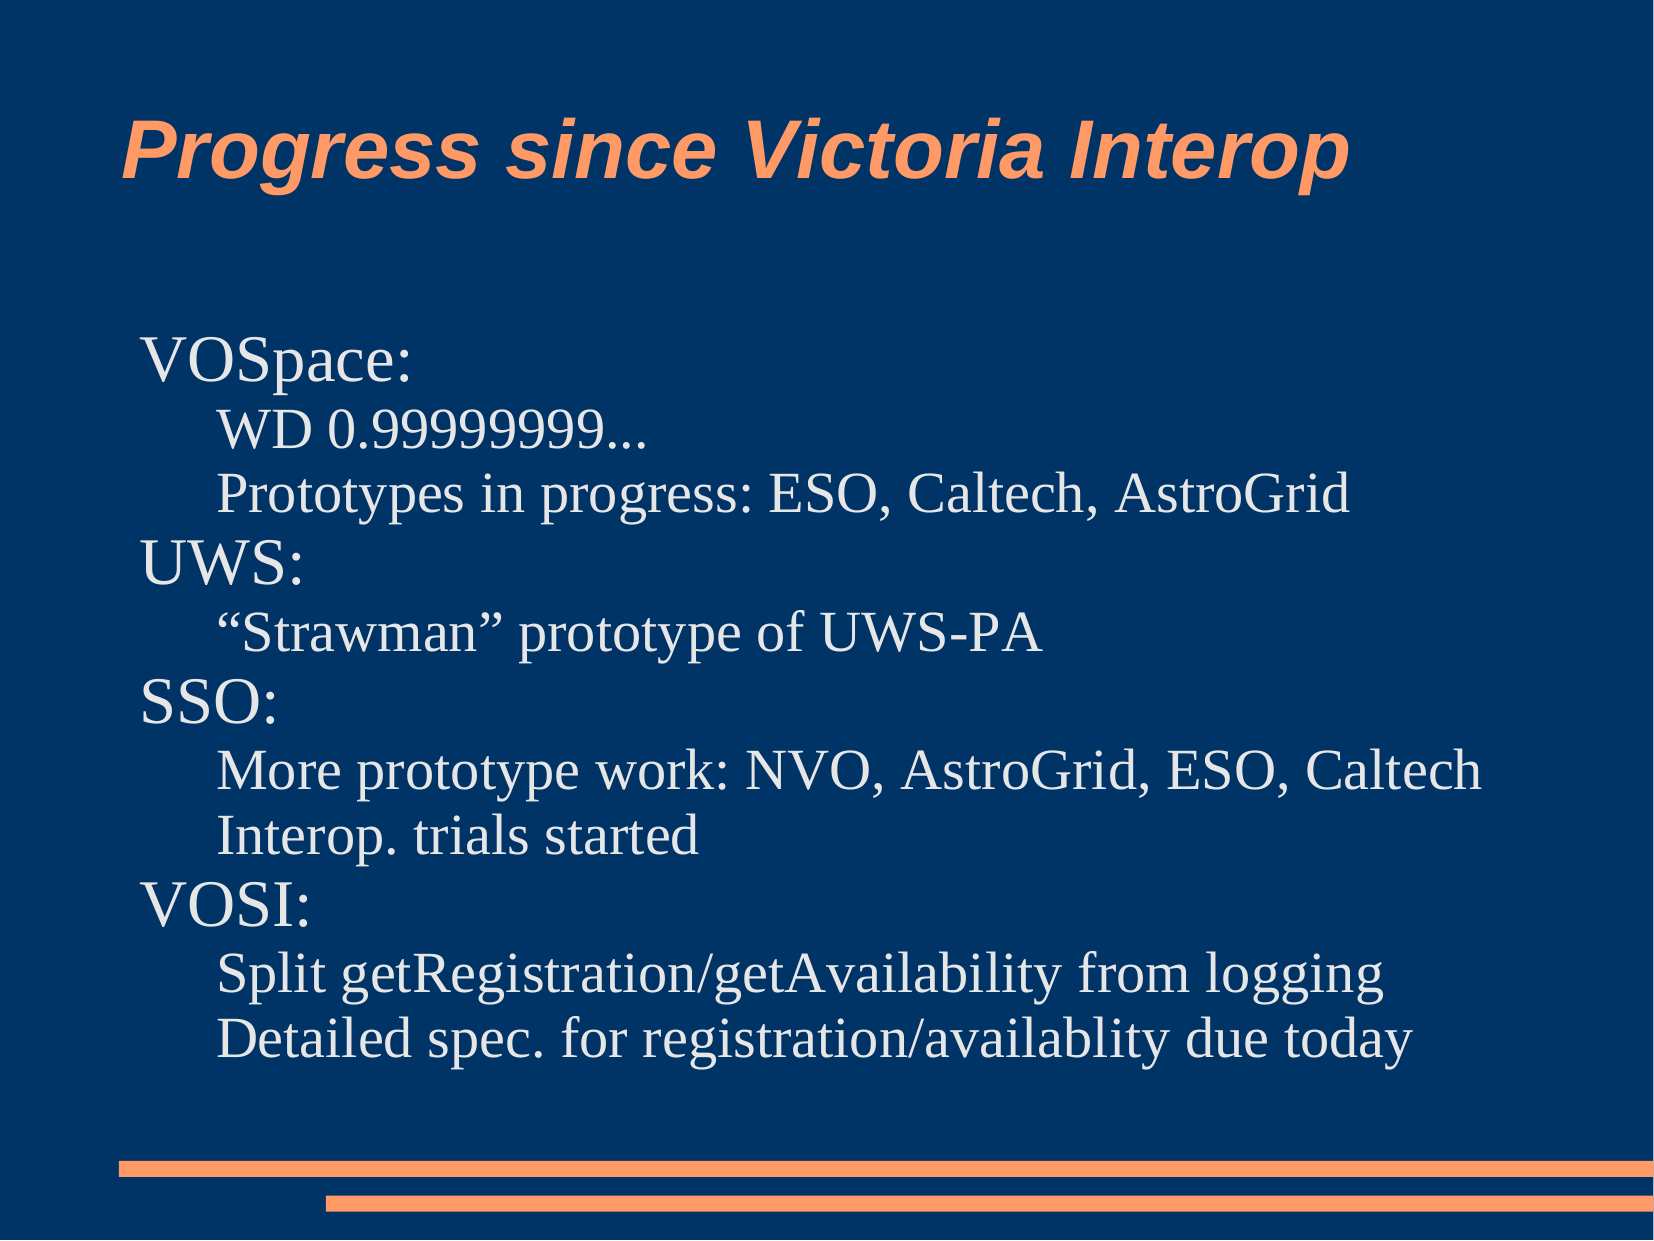

# Progress since Victoria Interop
VOSpace:
WD 0.99999999...
Prototypes in progress: ESO, Caltech, AstroGrid
UWS:
“Strawman” prototype of UWS-PA
SSO:
More prototype work: NVO, AstroGrid, ESO, Caltech
Interop. trials started
VOSI:
Split getRegistration/getAvailability from logging
Detailed spec. for registration/availablity due today